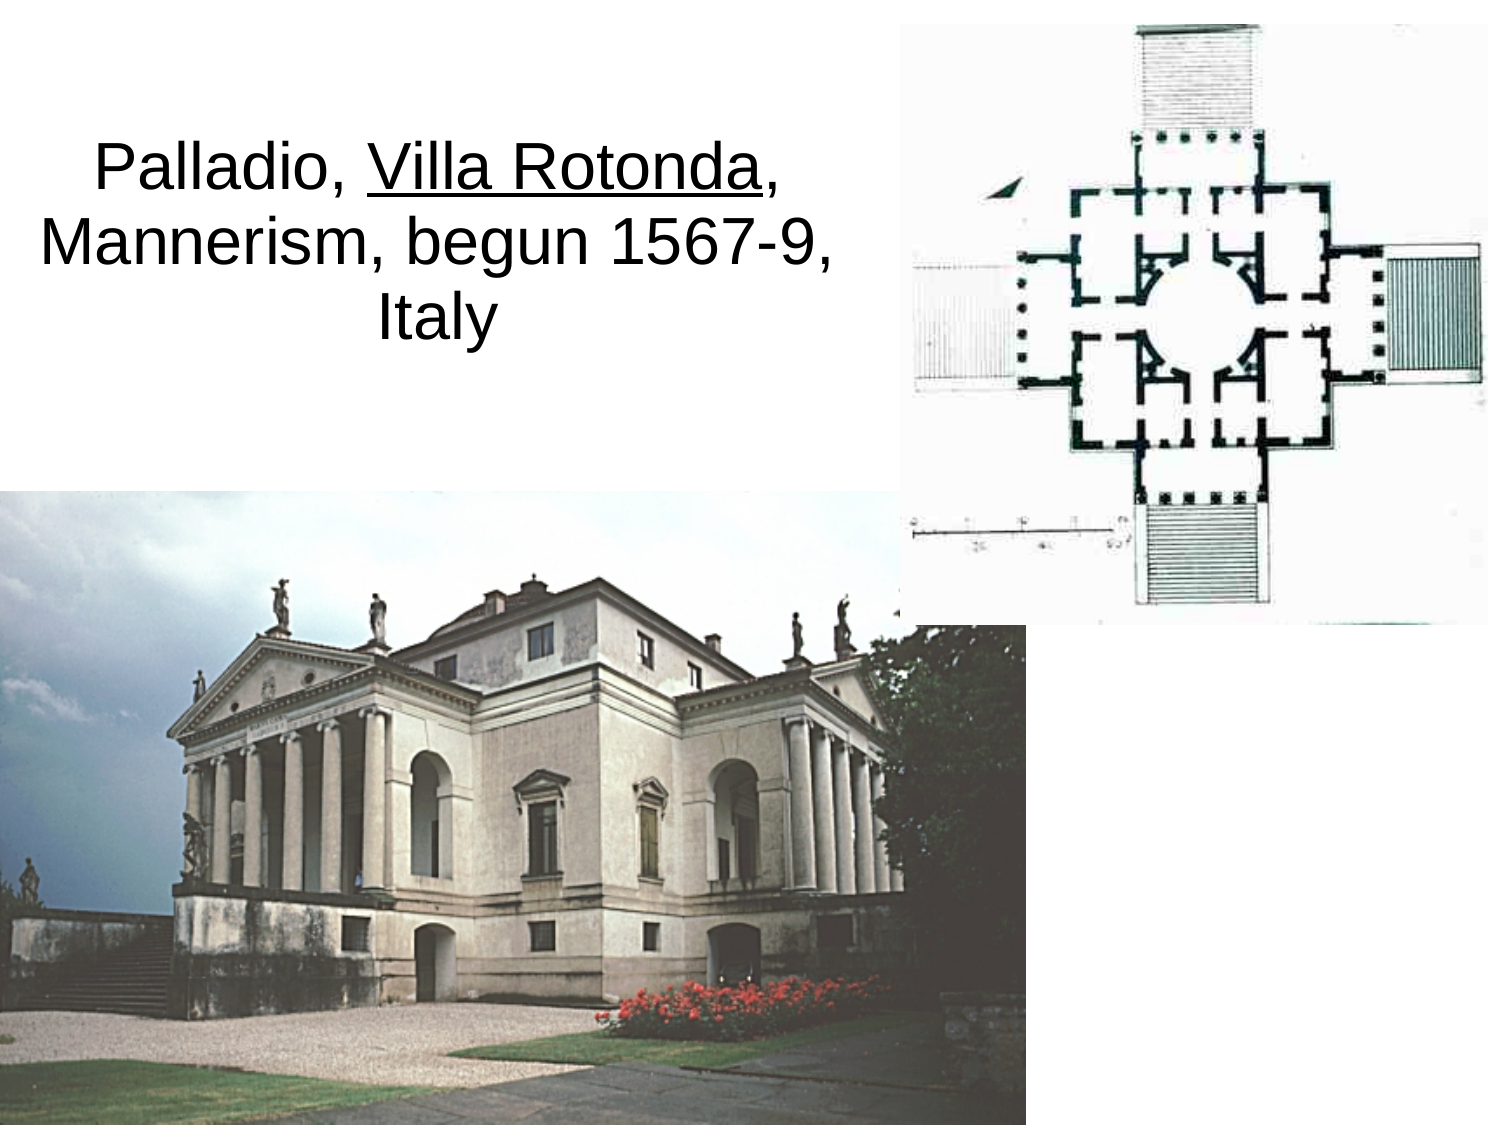

# Palladio, Villa Rotonda, Mannerism, begun 1567-9, Italy